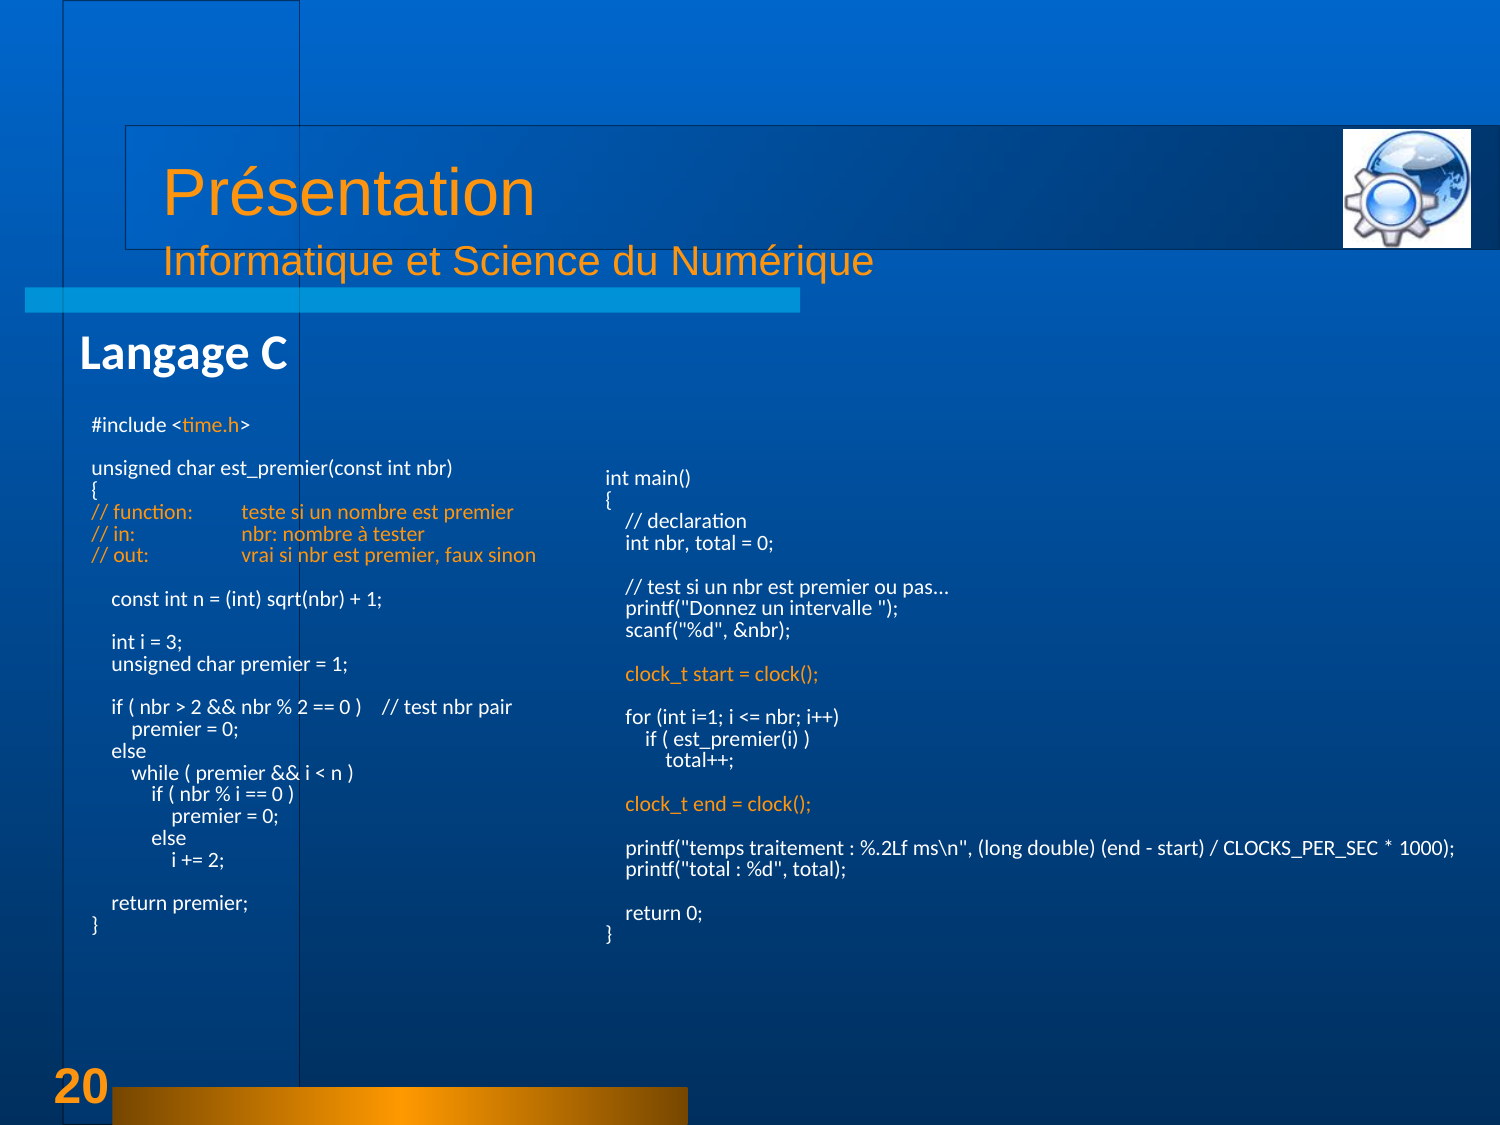

Langage C
#include <time.h>
unsigned char est_premier(const int nbr)
{
// function:	teste si un nombre est premier
// in:	nbr: nombre à tester
// out:	vrai si nbr est premier, faux sinon
 const int n = (int) sqrt(nbr) + 1;
 int i = 3;
 unsigned char premier = 1;
 if ( nbr > 2 && nbr % 2 == 0 ) // test nbr pair
 premier = 0;
 else
 while ( premier && i < n )
 if ( nbr % i == 0 )
 premier = 0;
 else
 i += 2;
 return premier;
}
int main()
{
 // declaration
 int nbr, total = 0;
 // test si un nbr est premier ou pas...
 printf("Donnez un intervalle ");
 scanf("%d", &nbr);
 clock_t start = clock();
 for (int i=1; i <= nbr; i++)
 if ( est_premier(i) )
 total++;
 clock_t end = clock();
 printf("temps traitement : %.2Lf ms\n", (long double) (end - start) / CLOCKS_PER_SEC * 1000);
 printf("total : %d", total);
 return 0;
}